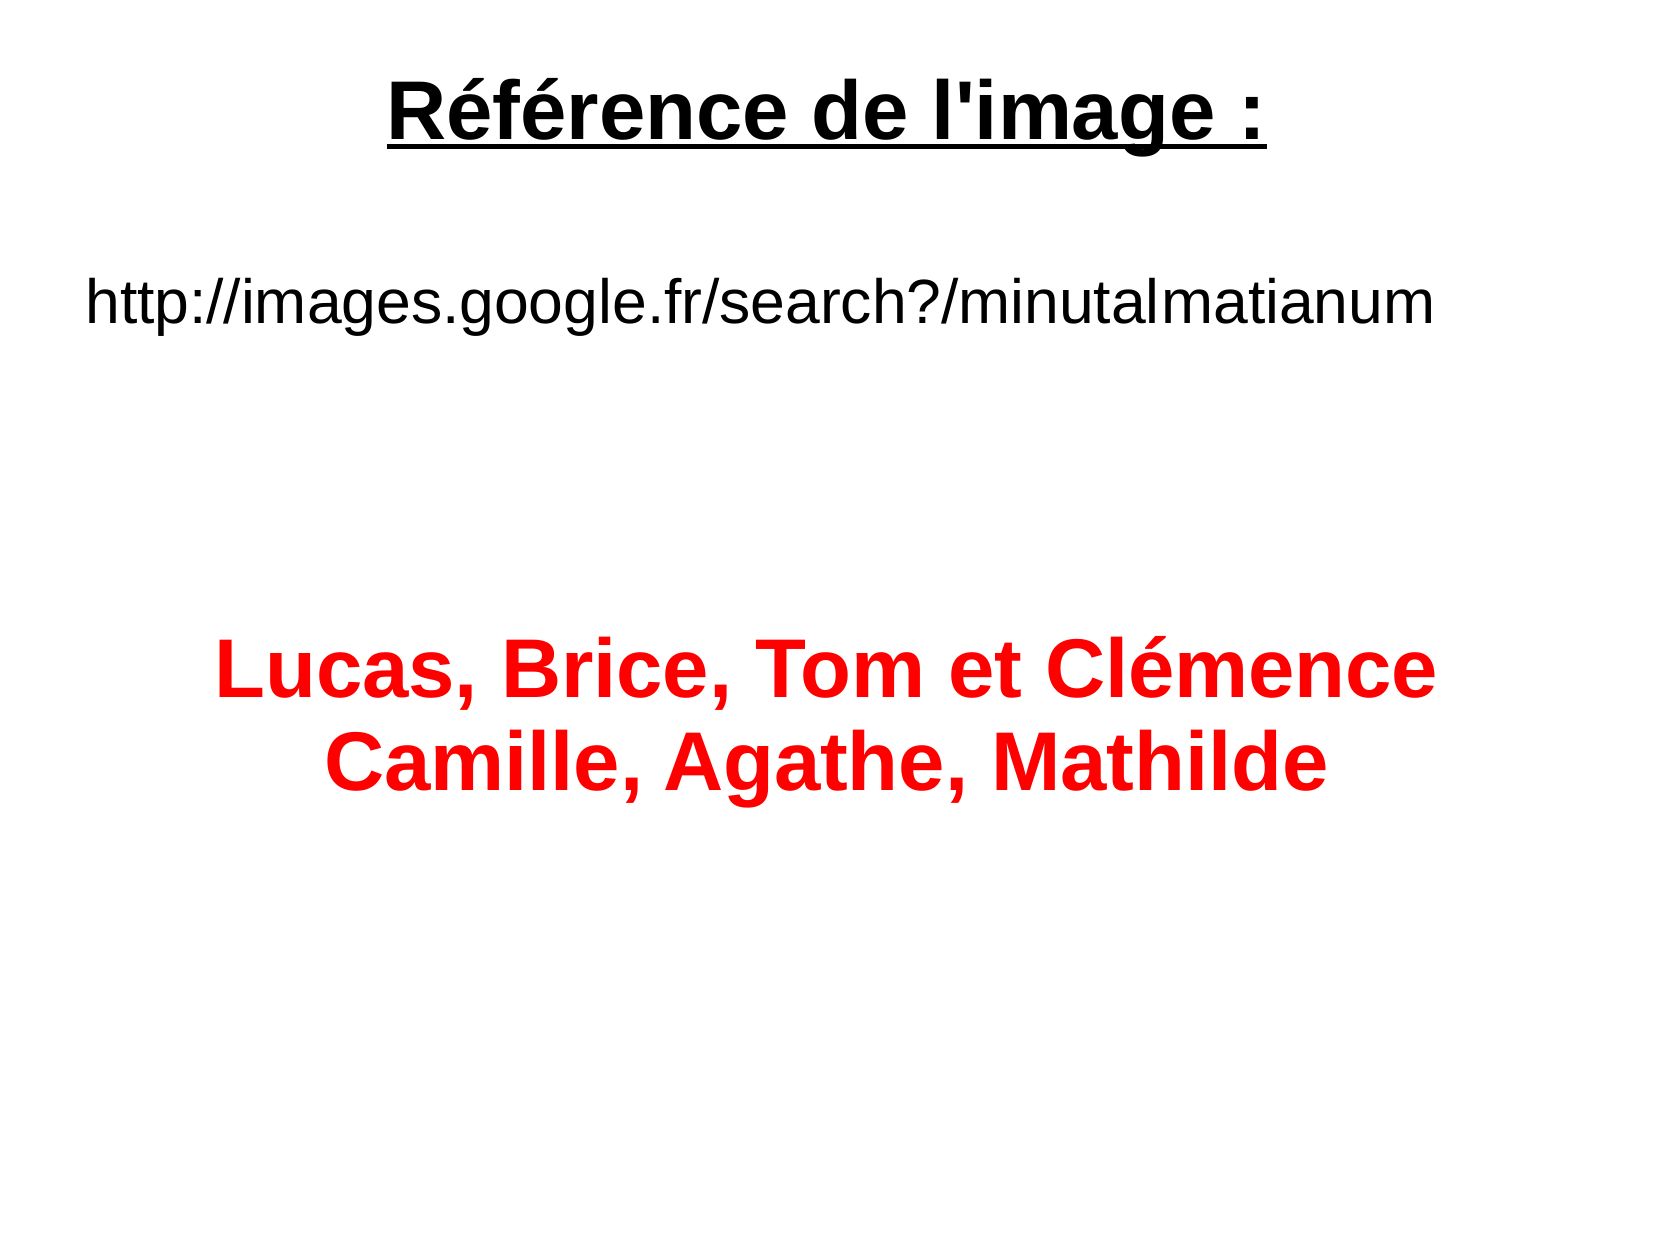

# Référence de l'image :
Lucas, Brice, Tom et Clémence
Camille, Agathe, Mathilde
http://images.google.fr/search?/minutalmatianum